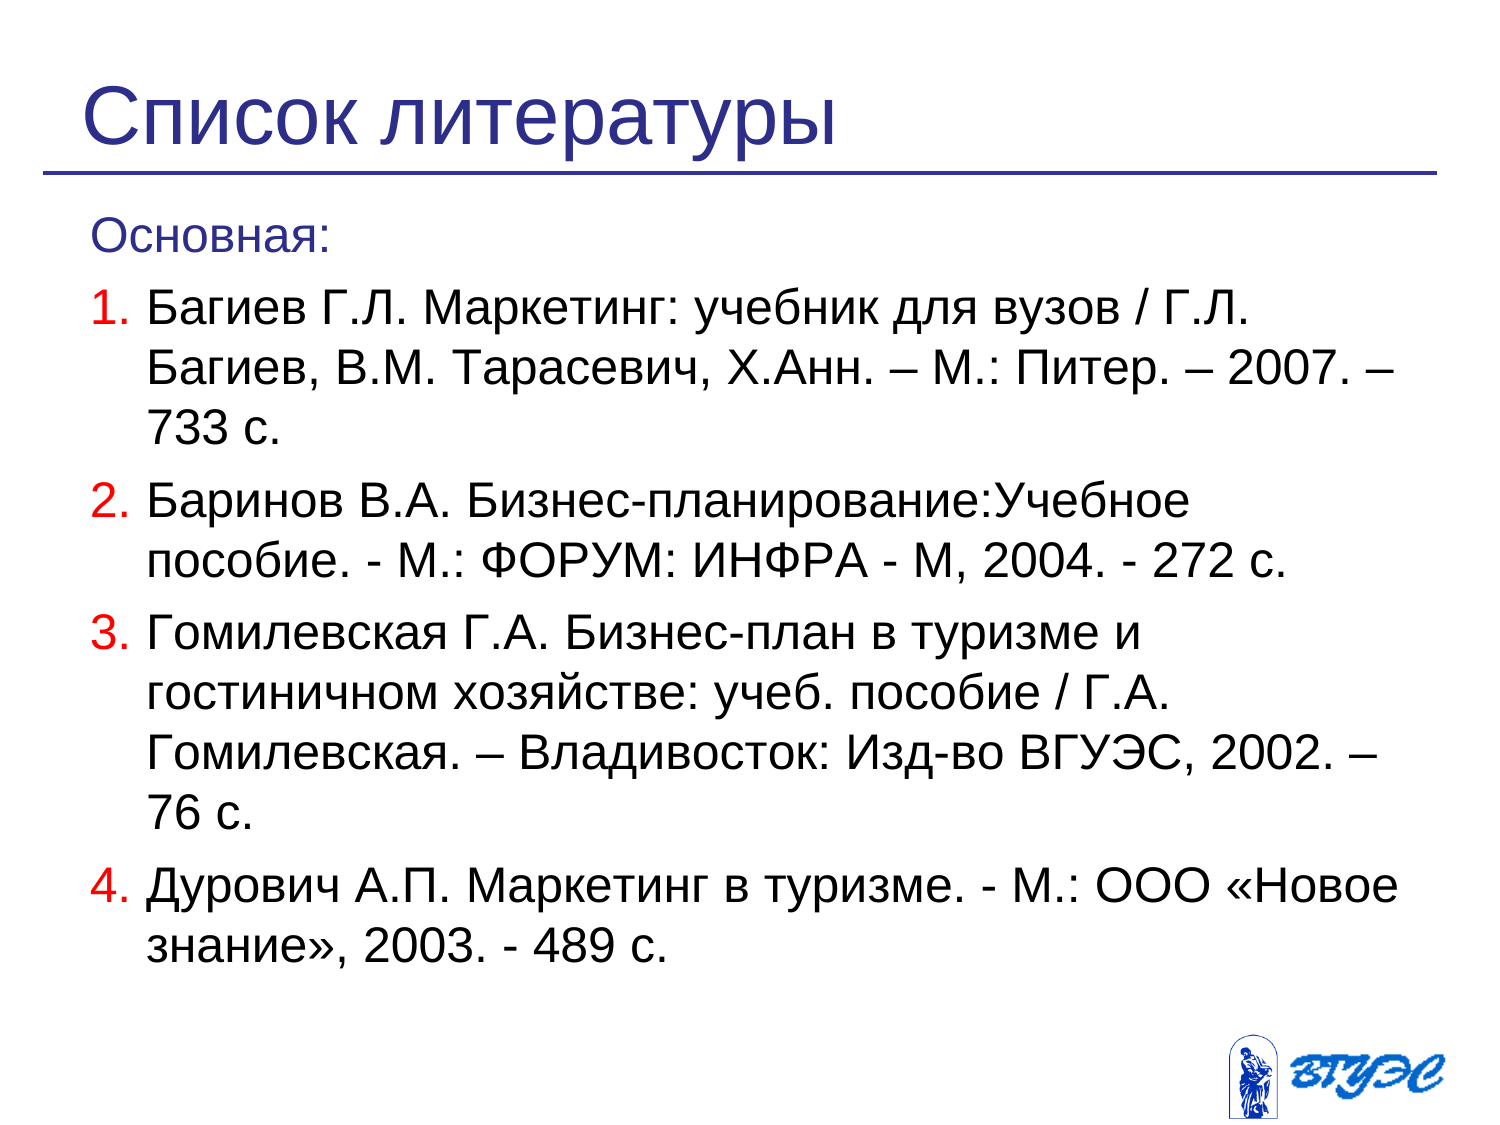

Список литературы
# Основная:
Багиев Г.Л. Маркетинг: учебник для вузов / Г.Л. Багиев, В.М. Тарасевич, Х.Анн. – М.: Питер. – 2007. – 733 с.
Баринов В.А. Бизнес-планирование:Учебное пособие. - М.: ФОРУМ: ИНФРА - М, 2004. - 272 с.
Гомилевская Г.А. Бизнес-план в туризме и гостиничном хозяйстве: учеб. пособие / Г.А. Гомилевская. – Владивосток: Изд-во ВГУЭС, 2002. – 76 с.
Дурович А.П. Маркетинг в туризме. - М.: ООО «Новое знание», 2003. - 489 c.